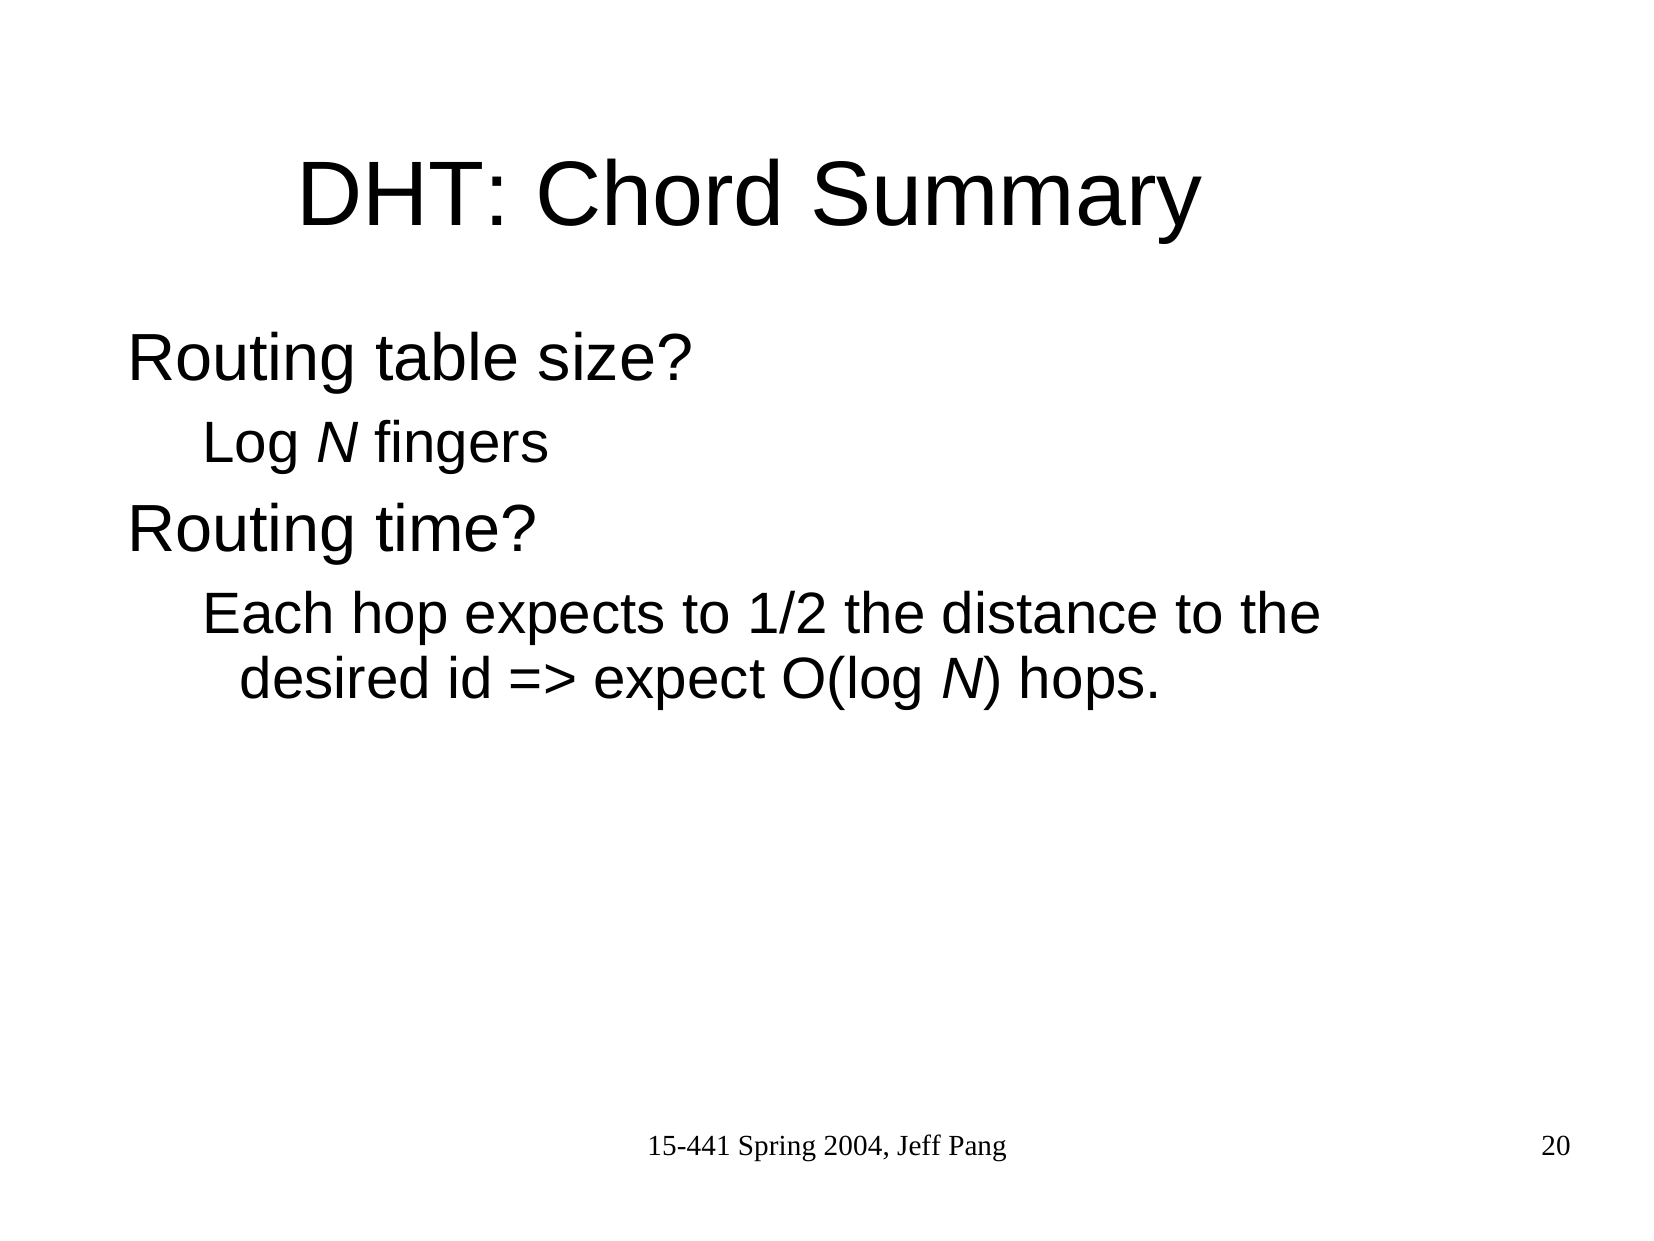

# DHT: Chord Summary
Routing table size?
Log N fingers
Routing time?
Each hop expects to 1/2 the distance to the desired id => expect O(log N) hops.
15-441 Spring 2004, Jeff Pang
20